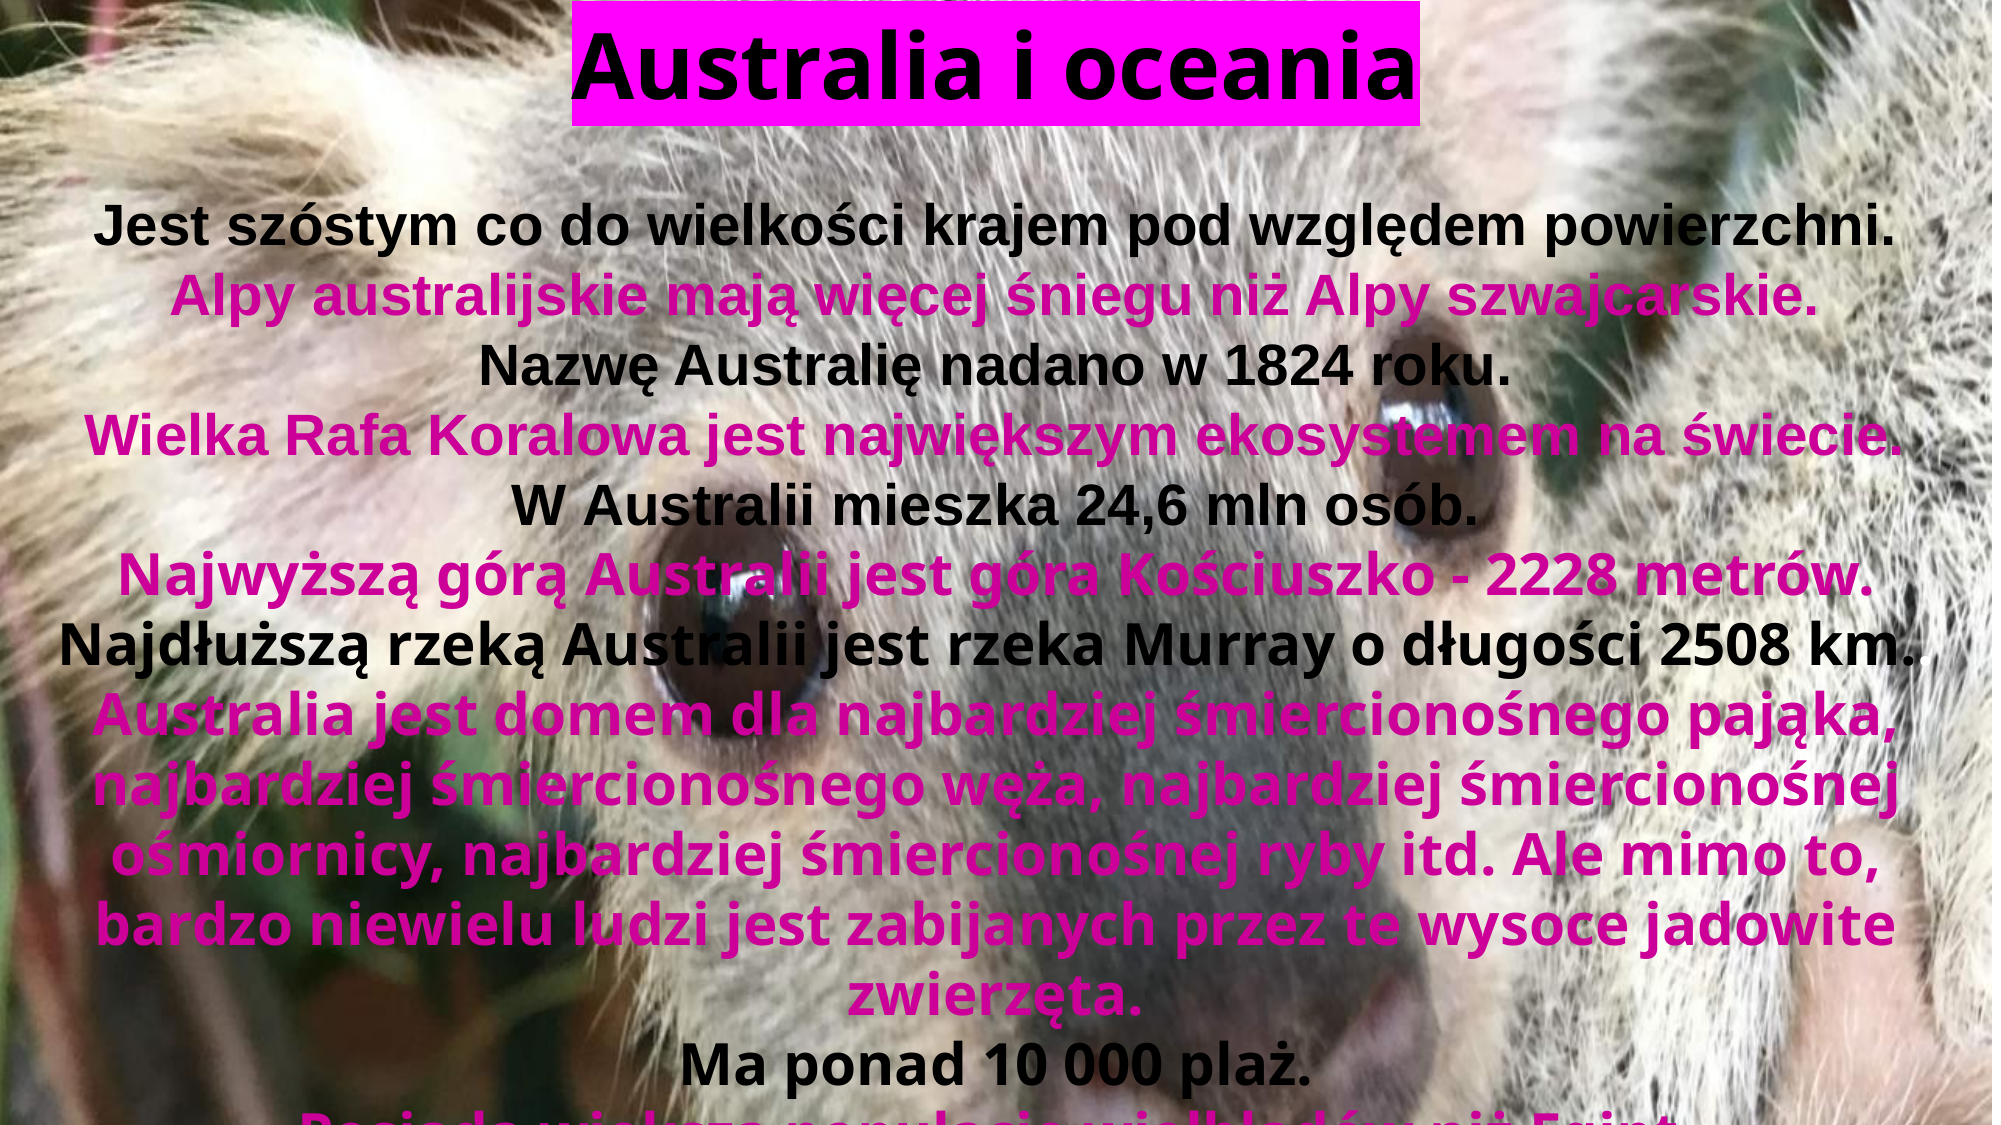

Australia i oceania
Jest szóstym co do wielkości krajem pod względem powierzchni.
Alpy australijskie mają więcej śniegu niż Alpy szwajcarskie.
Nazwę Australię nadano w 1824 roku.
Wielka Rafa Koralowa jest największym ekosystemem na świecie.
W Australii mieszka 24,6 mln osób.
Najwyższą górą Australii jest góra Kościuszko - 2228 metrów.
Najdłuższą rzeką Australii jest rzeka Murray o długości 2508 km..
Australia jest domem dla najbardziej śmiercionośnego pająka, najbardziej śmiercionośnego węża, najbardziej śmiercionośnej ośmiornicy, najbardziej śmiercionośnej ryby itd. Ale mimo to, bardzo niewielu ludzi jest zabijanych przez te wysoce jadowite zwierzęta.
Ma ponad 10 000 plaż.
Posiada większą populację wielbłądów niż Egipt.
Australia jest 24 razy większa od Polski.